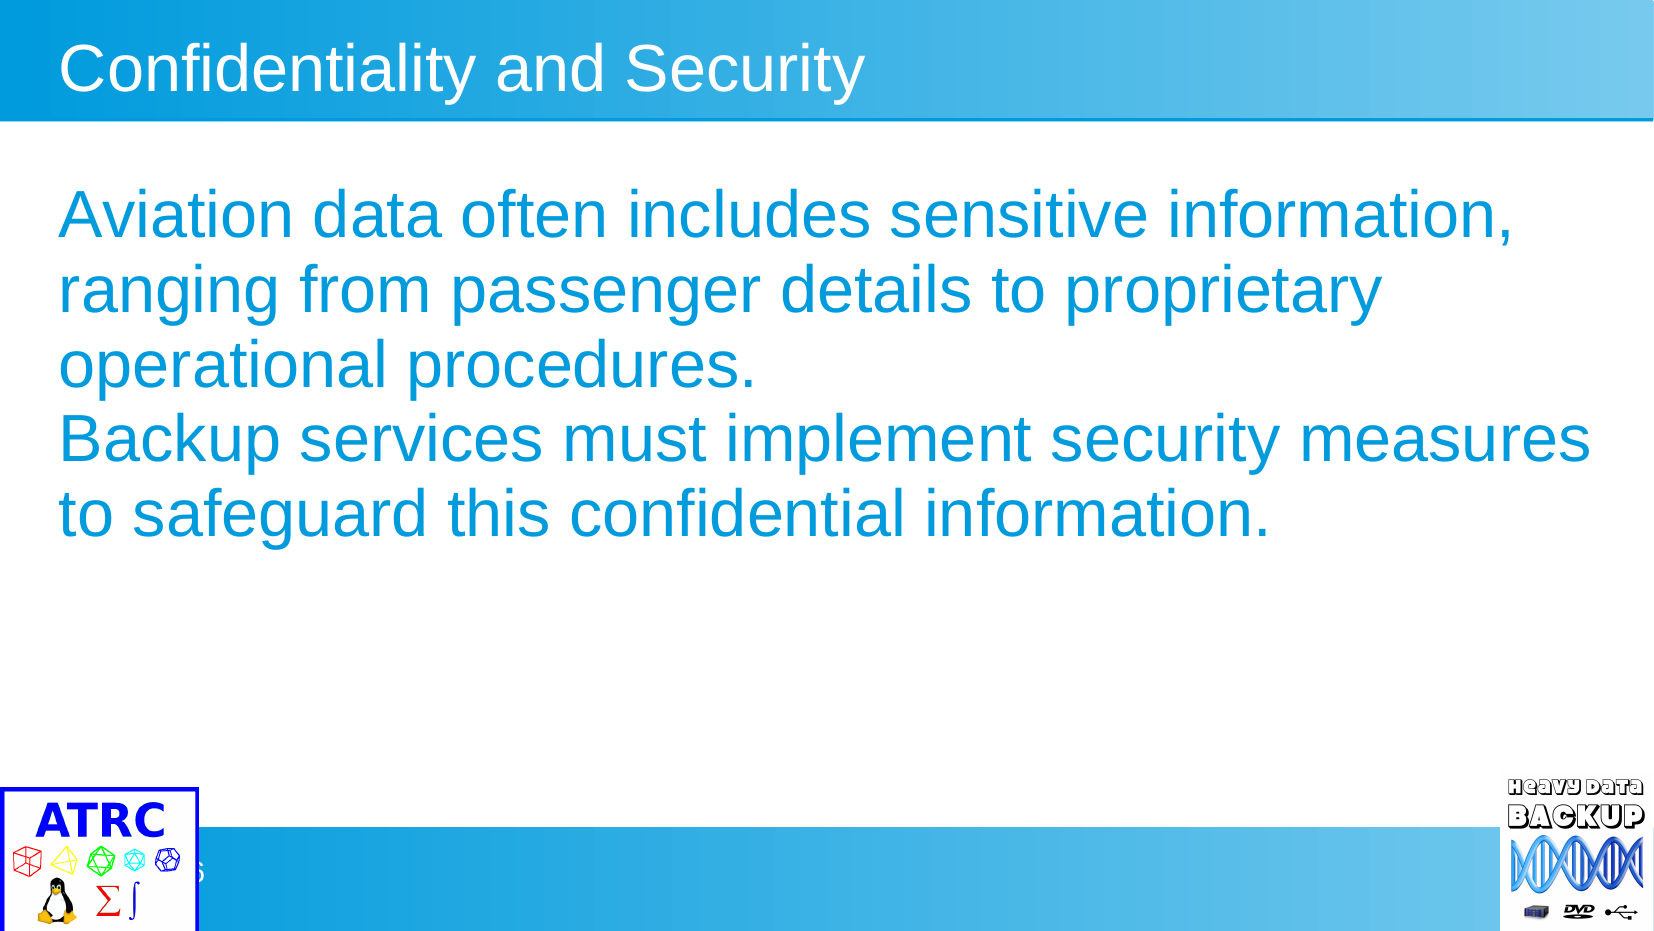

# Confidentiality and Security
Aviation data often includes sensitive information, ranging from passenger details to proprietary operational procedures.
Backup services must implement security measures to safeguard this confidential information.
36